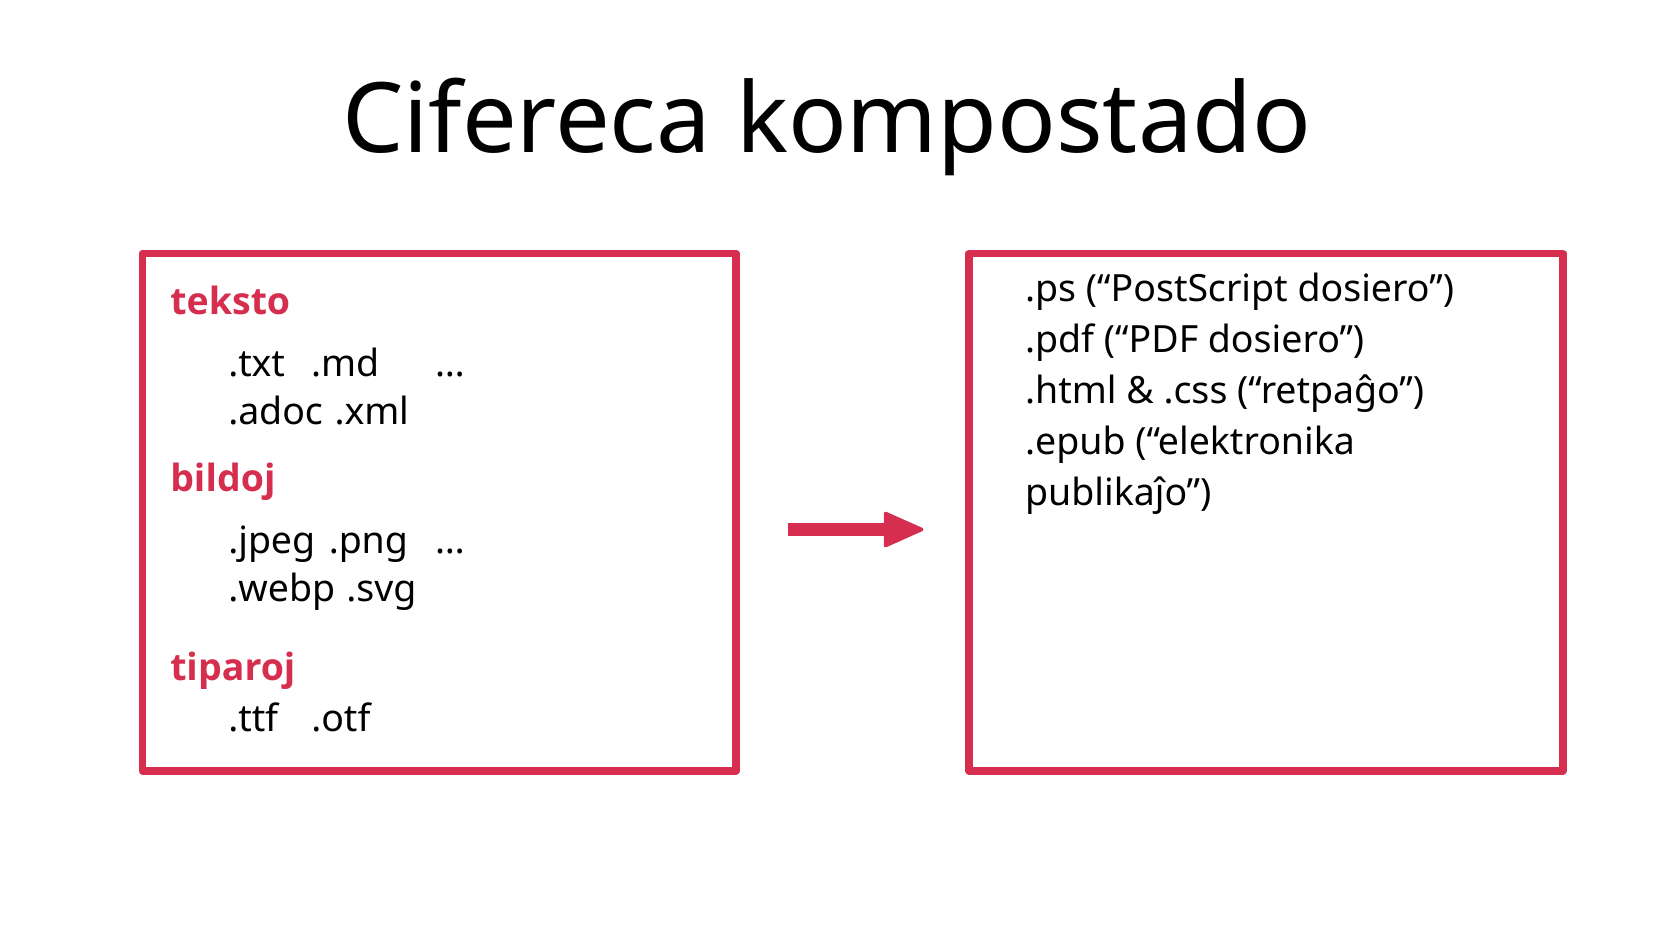

# Cifereca kompostado
.ps (“PostScript dosiero”)
.pdf (“PDF dosiero”)
.html & .css (“retpaĝo”)
.epub (“elektronika publikaĵo”)
teksto
.txt
.md
…
.adoc
.xml
bildoj
.jpeg
.png
…
.webp
.svg
tiparoj
.ttf
.otf